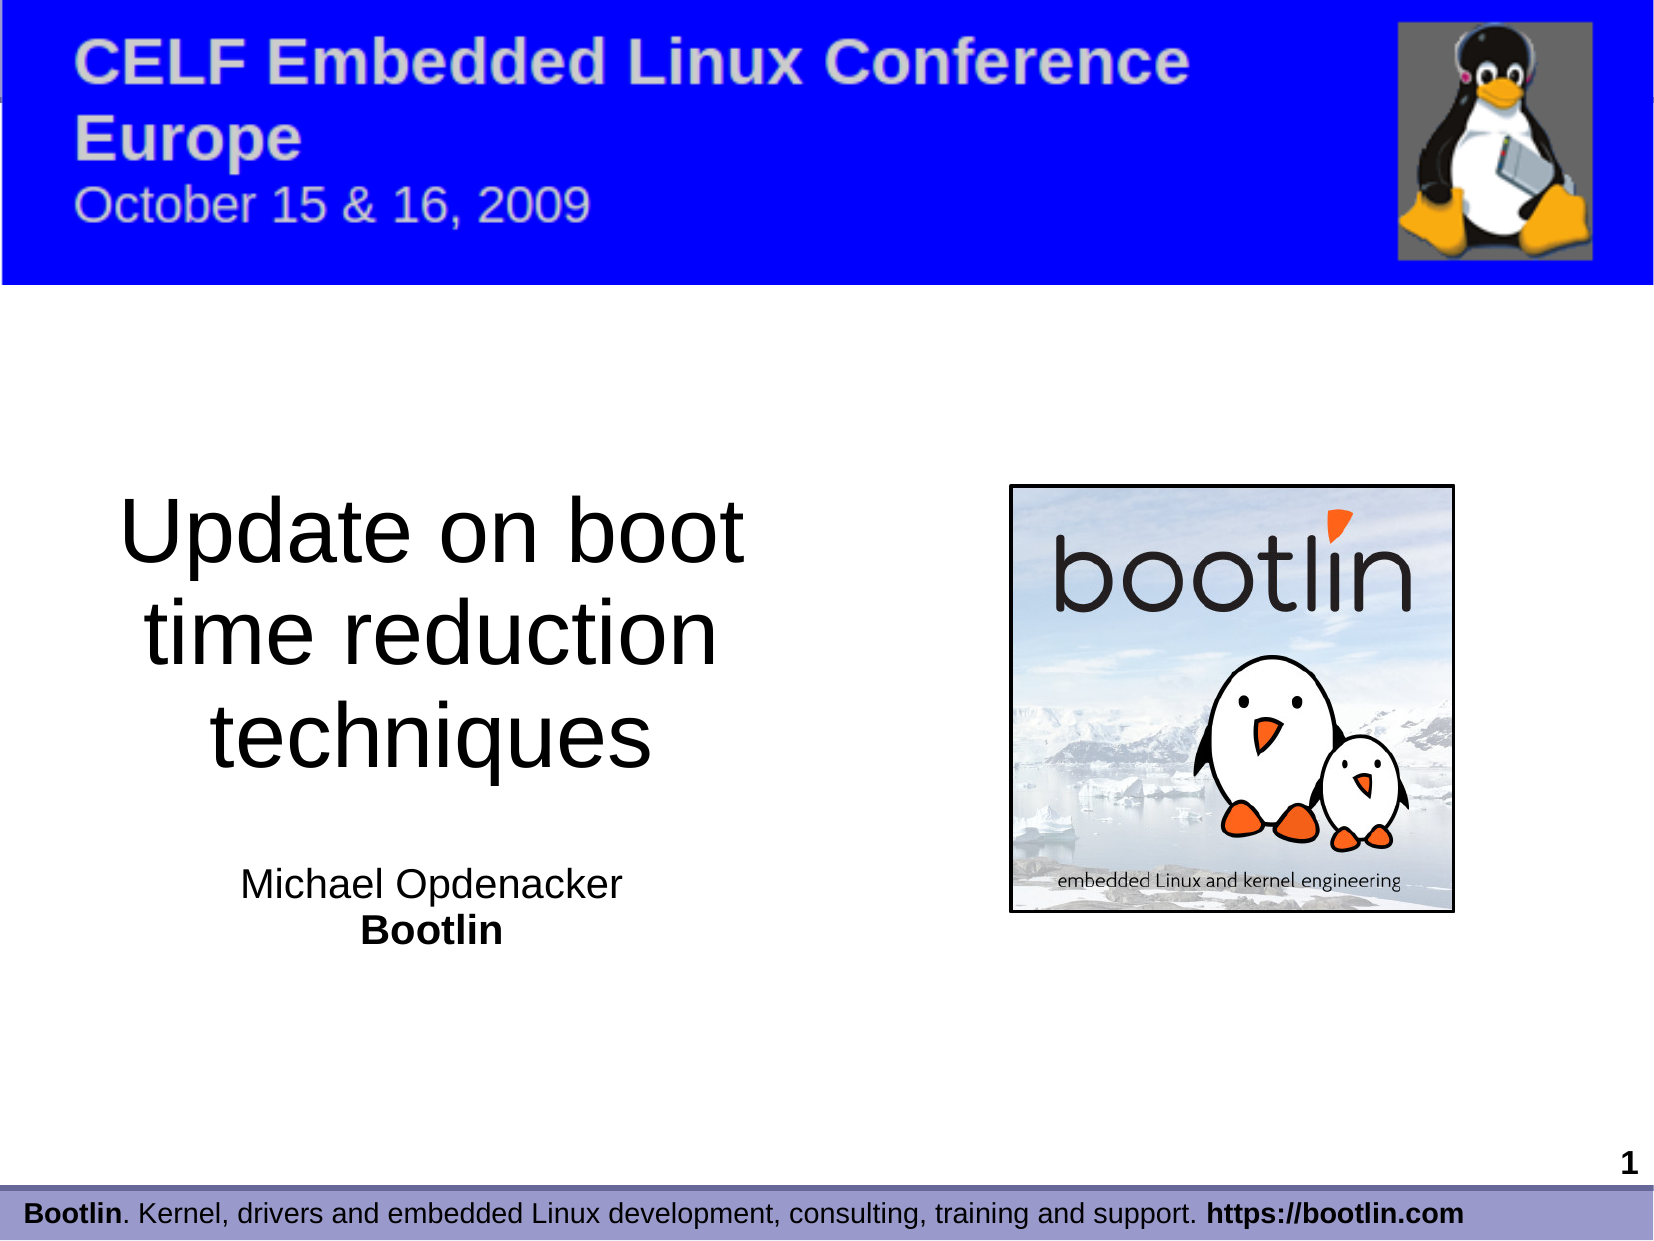

# ELCE 2009
Update on boot time reduction techniques
Michael Opdenacker
Bootlin